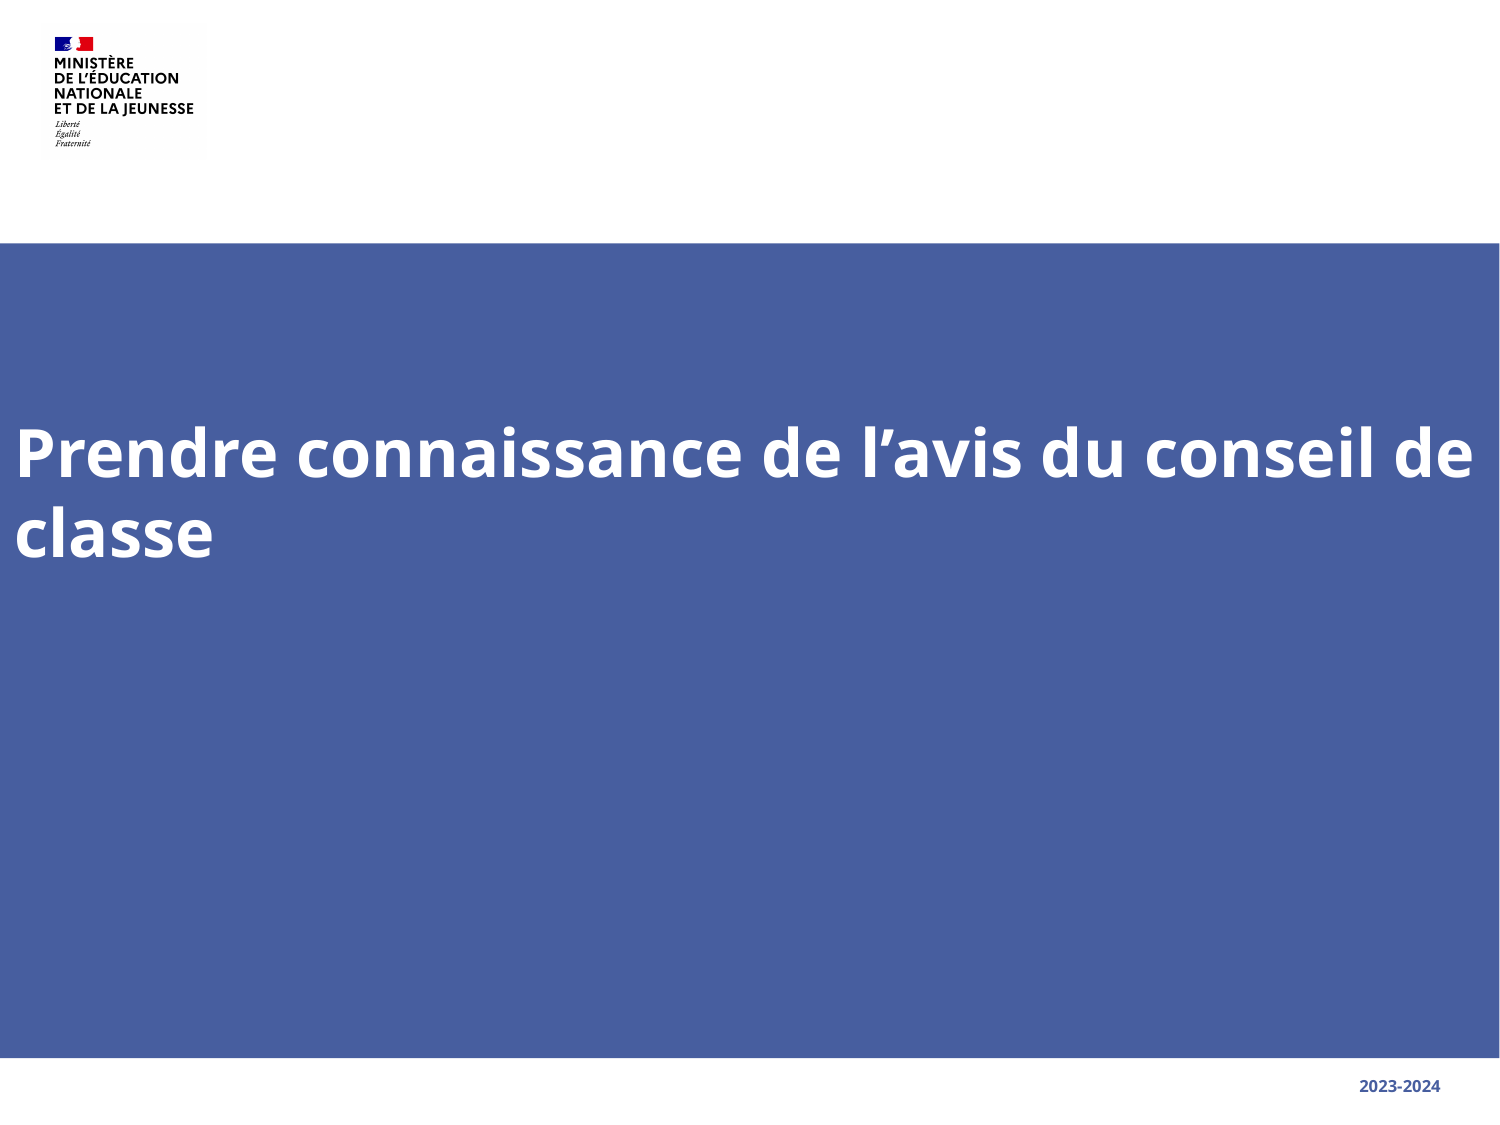

Prendre connaissance de l’avis du conseil de classe
2023-2024